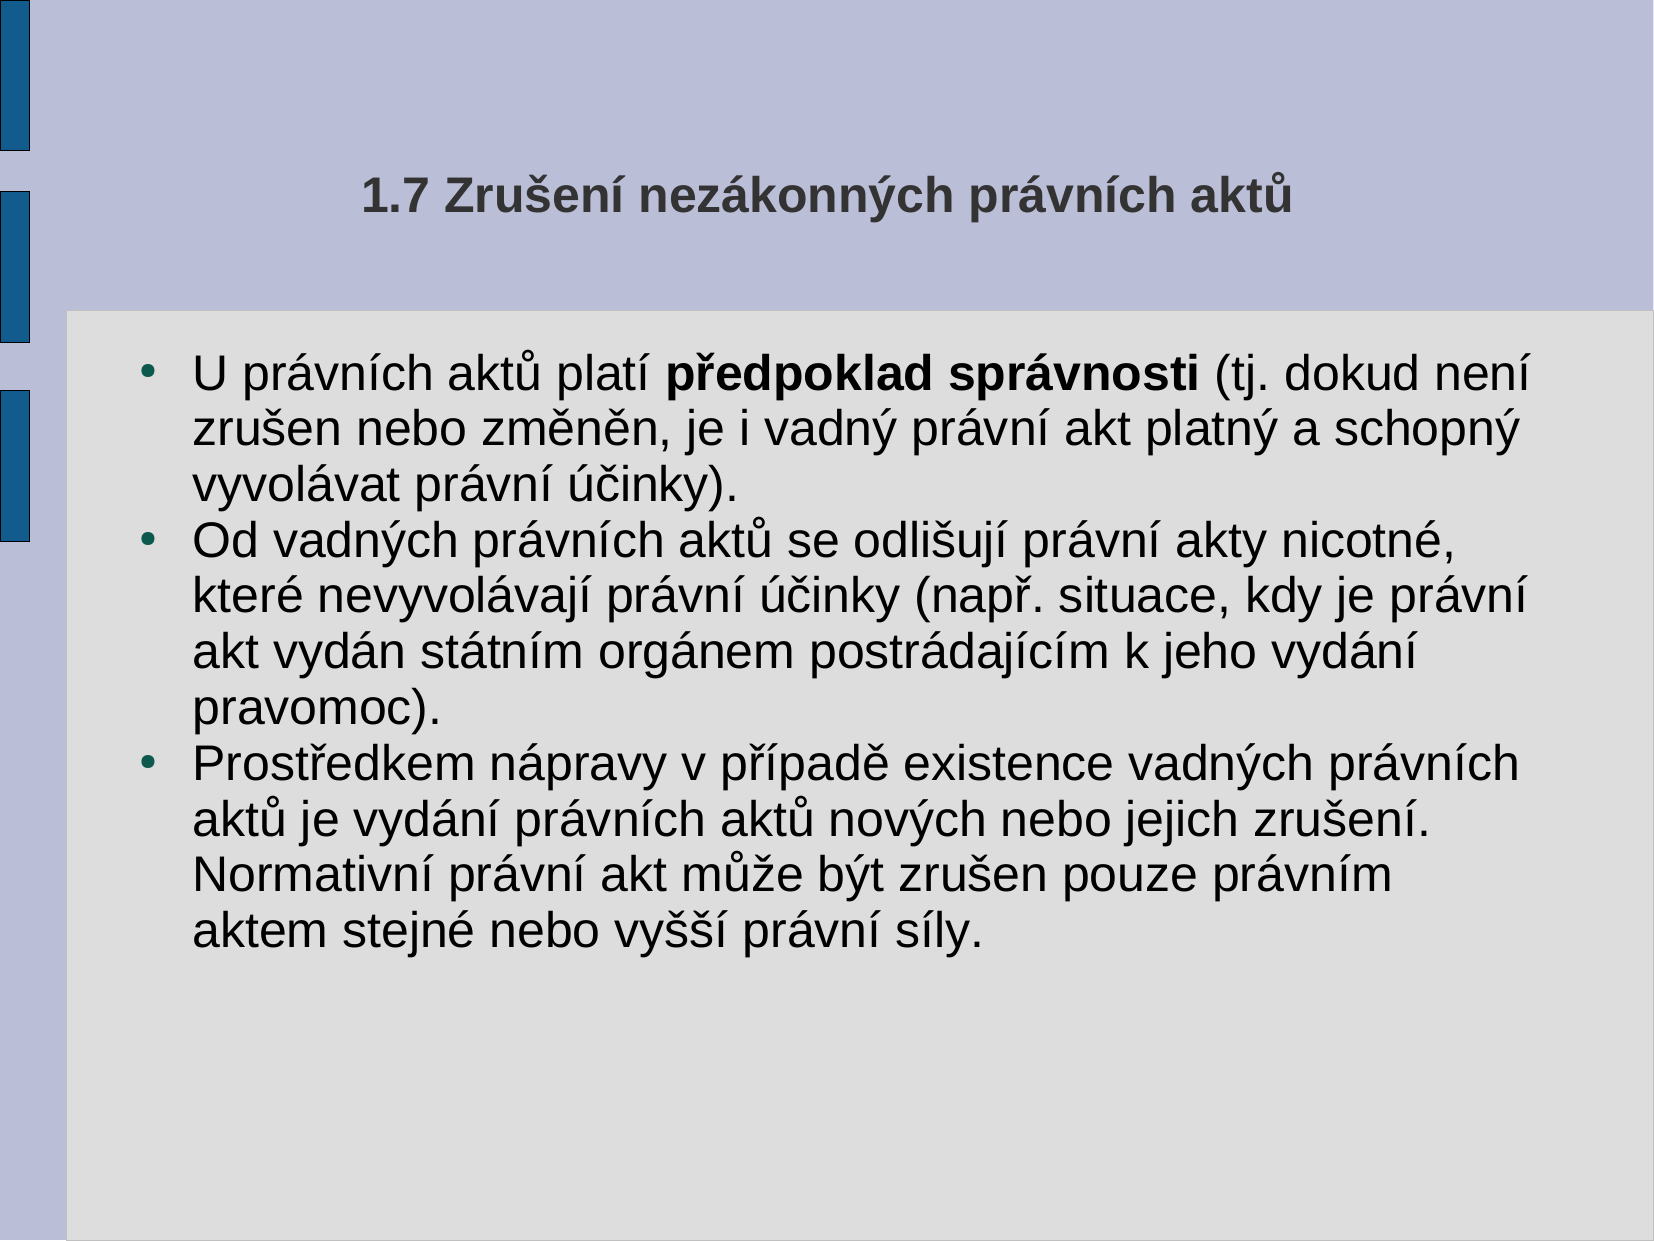

# 1.7 Zrušení nezákonných právních aktů
U právních aktů platí předpoklad správnosti (tj. dokud není zrušen nebo změněn, je i vadný právní akt platný a schopný vyvolávat právní účinky).
Od vadných právních aktů se odlišují právní akty nicotné, které nevyvolávají právní účinky (např. situace, kdy je právní akt vydán státním orgánem postrádajícím k jeho vydání pravomoc).
Prostředkem nápravy v případě existence vadných právních aktů je vydání právních aktů nových nebo jejich zrušení. Normativní právní akt může být zrušen pouze právním aktem stejné nebo vyšší právní síly.